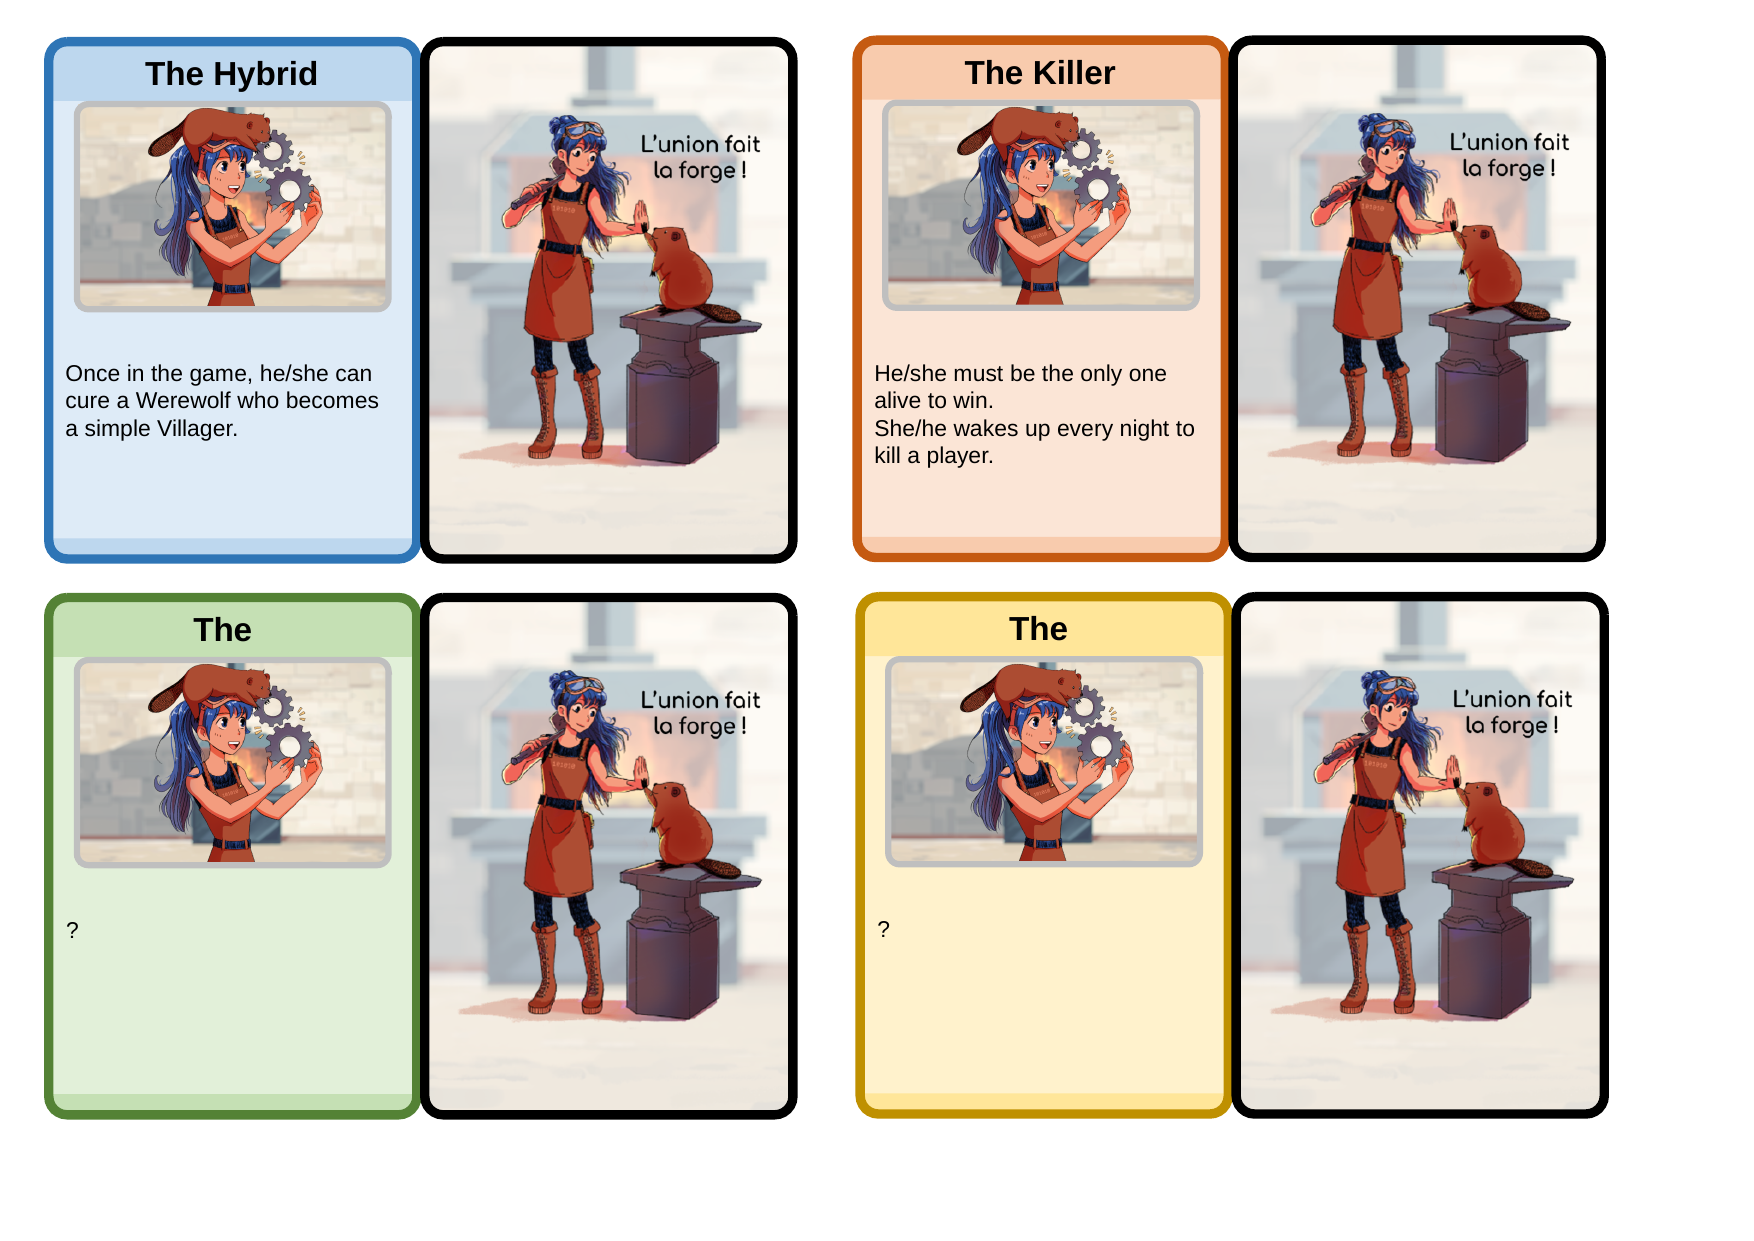

The Killer
The Hybrid
Once in the game, he/she can cure a Werewolf who becomes a simple Villager.
He/she must be the only one alive to win.
She/he wakes up every night to kill a player.
The
The
?
?